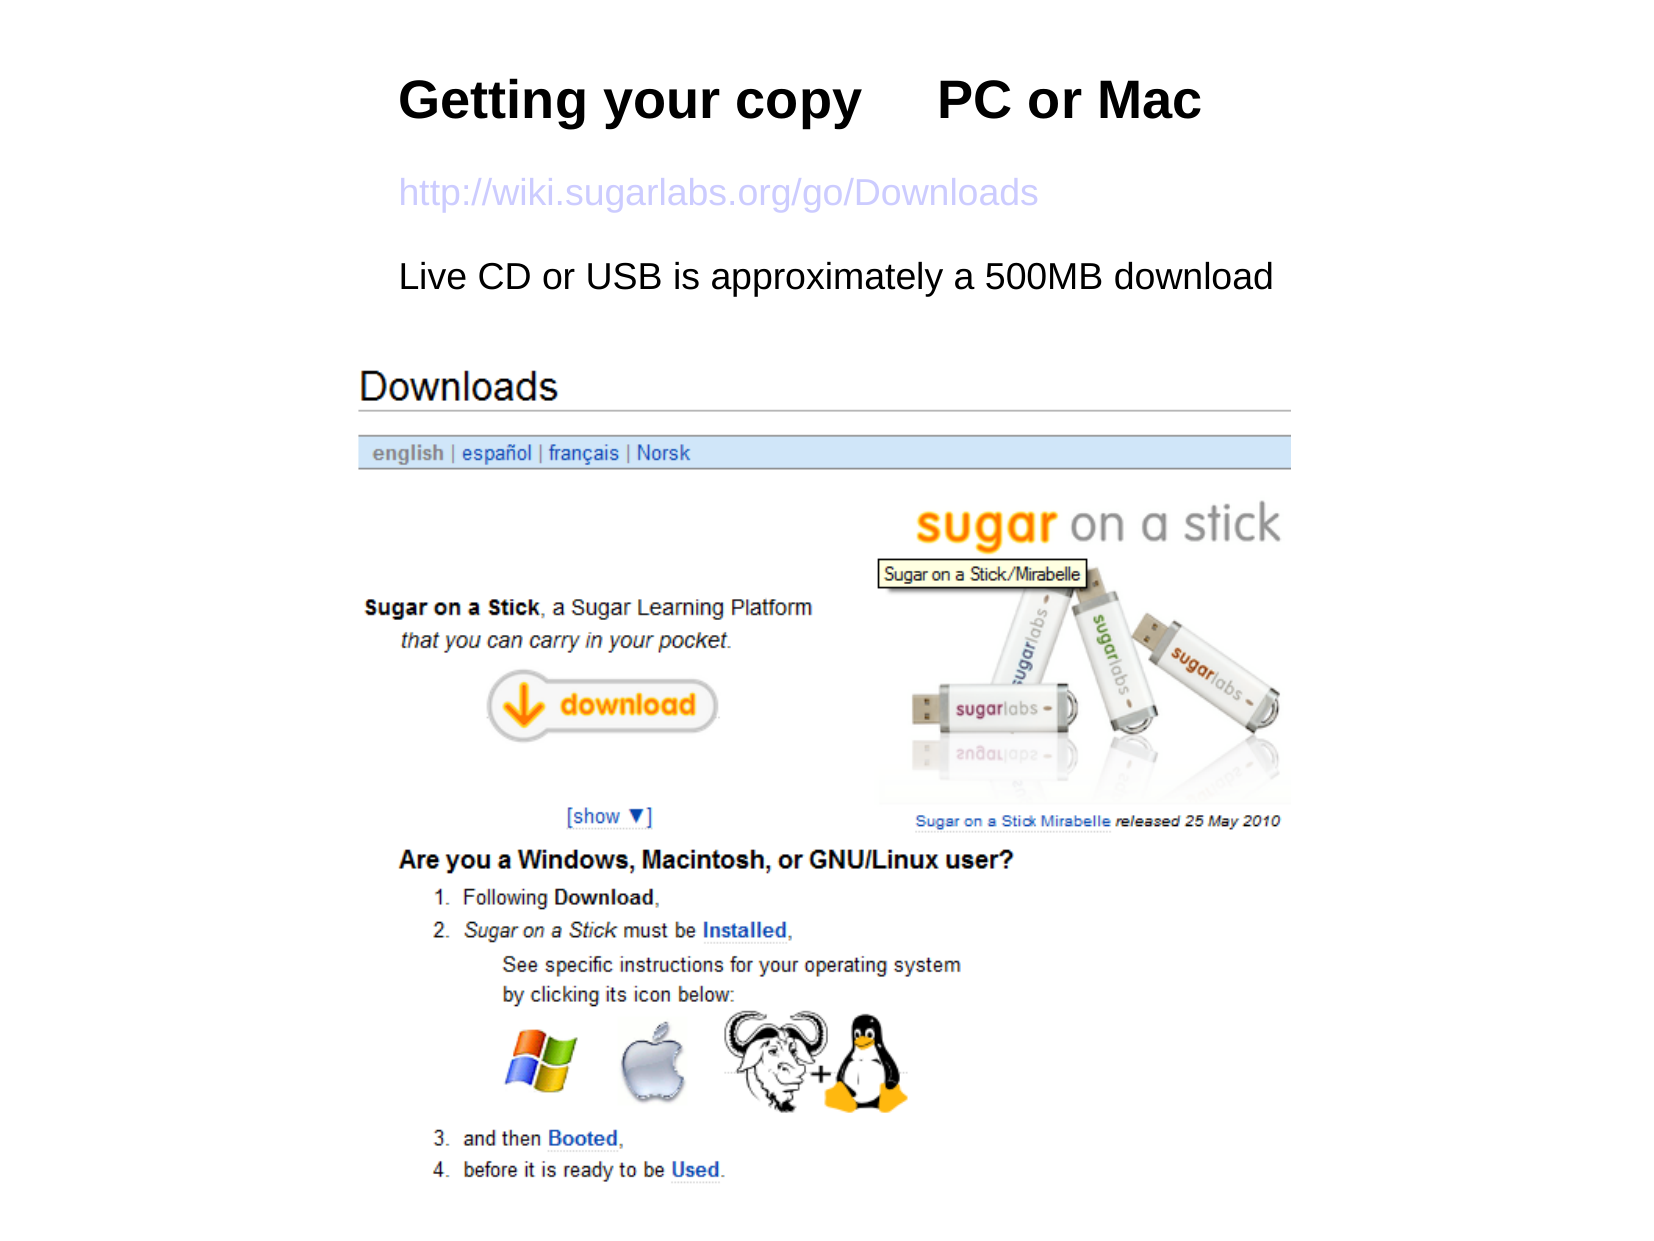

Getting your copy PC or Mac
http://wiki.sugarlabs.org/go/Downloads
Live CD or USB is approximately a 500MB download